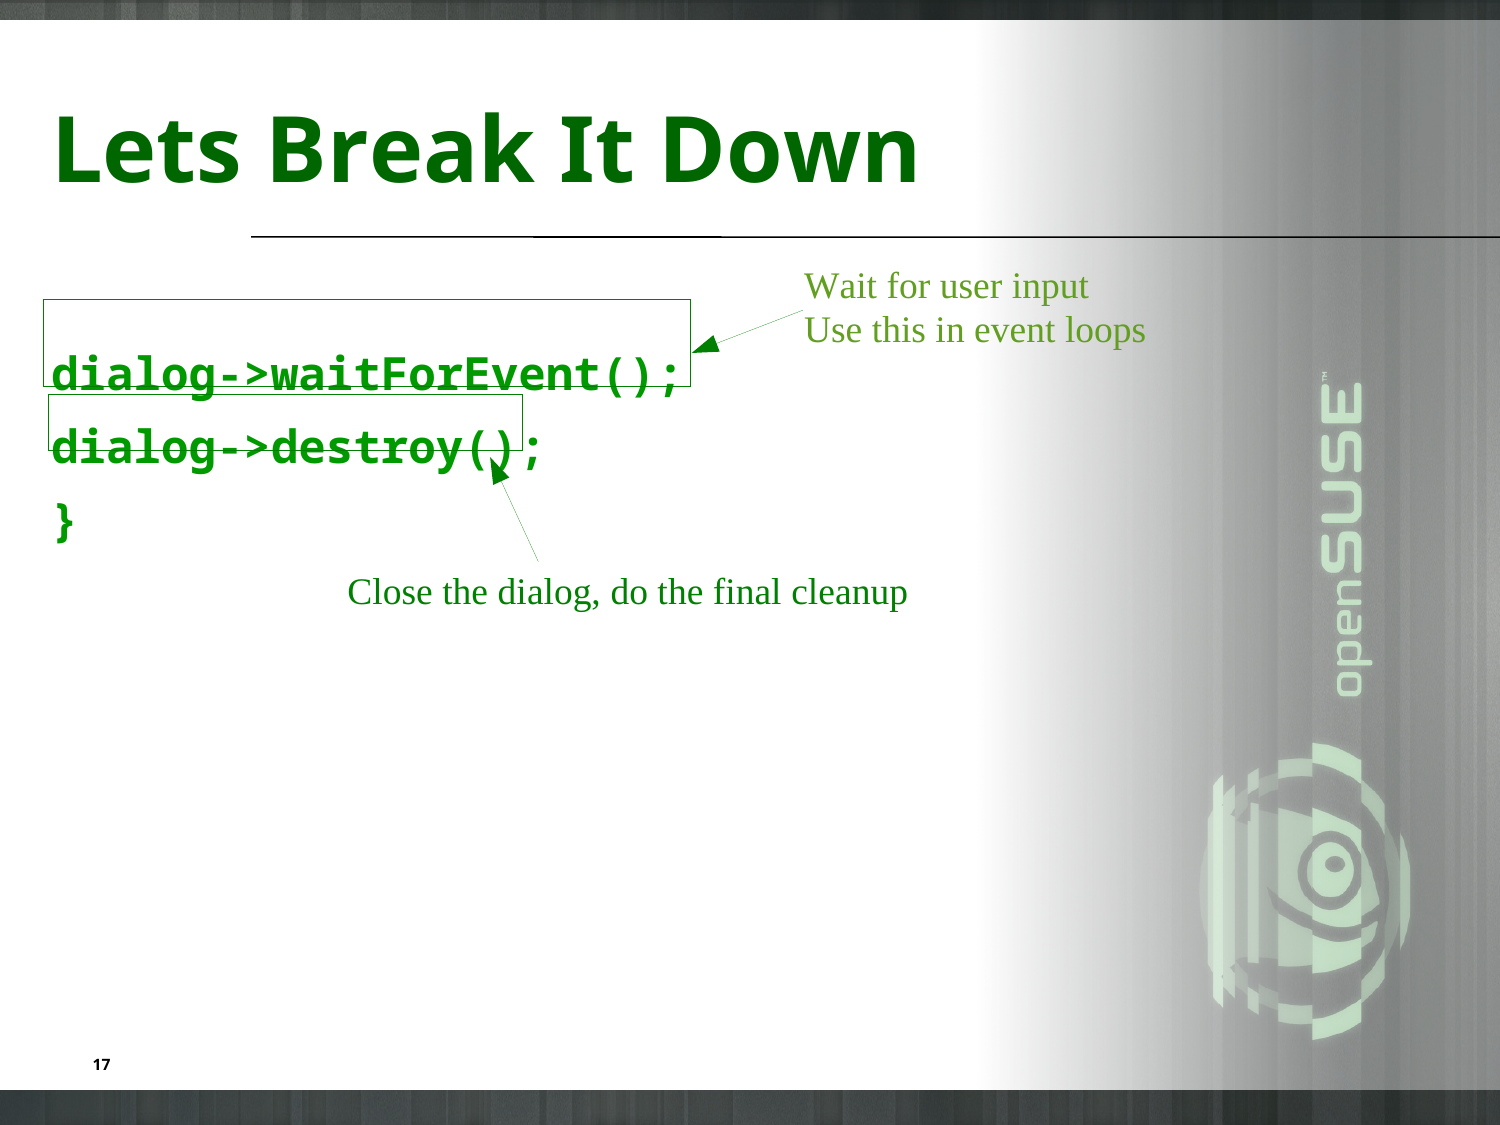

# Lets Break It Down
Wait for user input
Use this in event loops
dialog->waitForEvent();
dialog->destroy();
}
Close the dialog, do the final cleanup